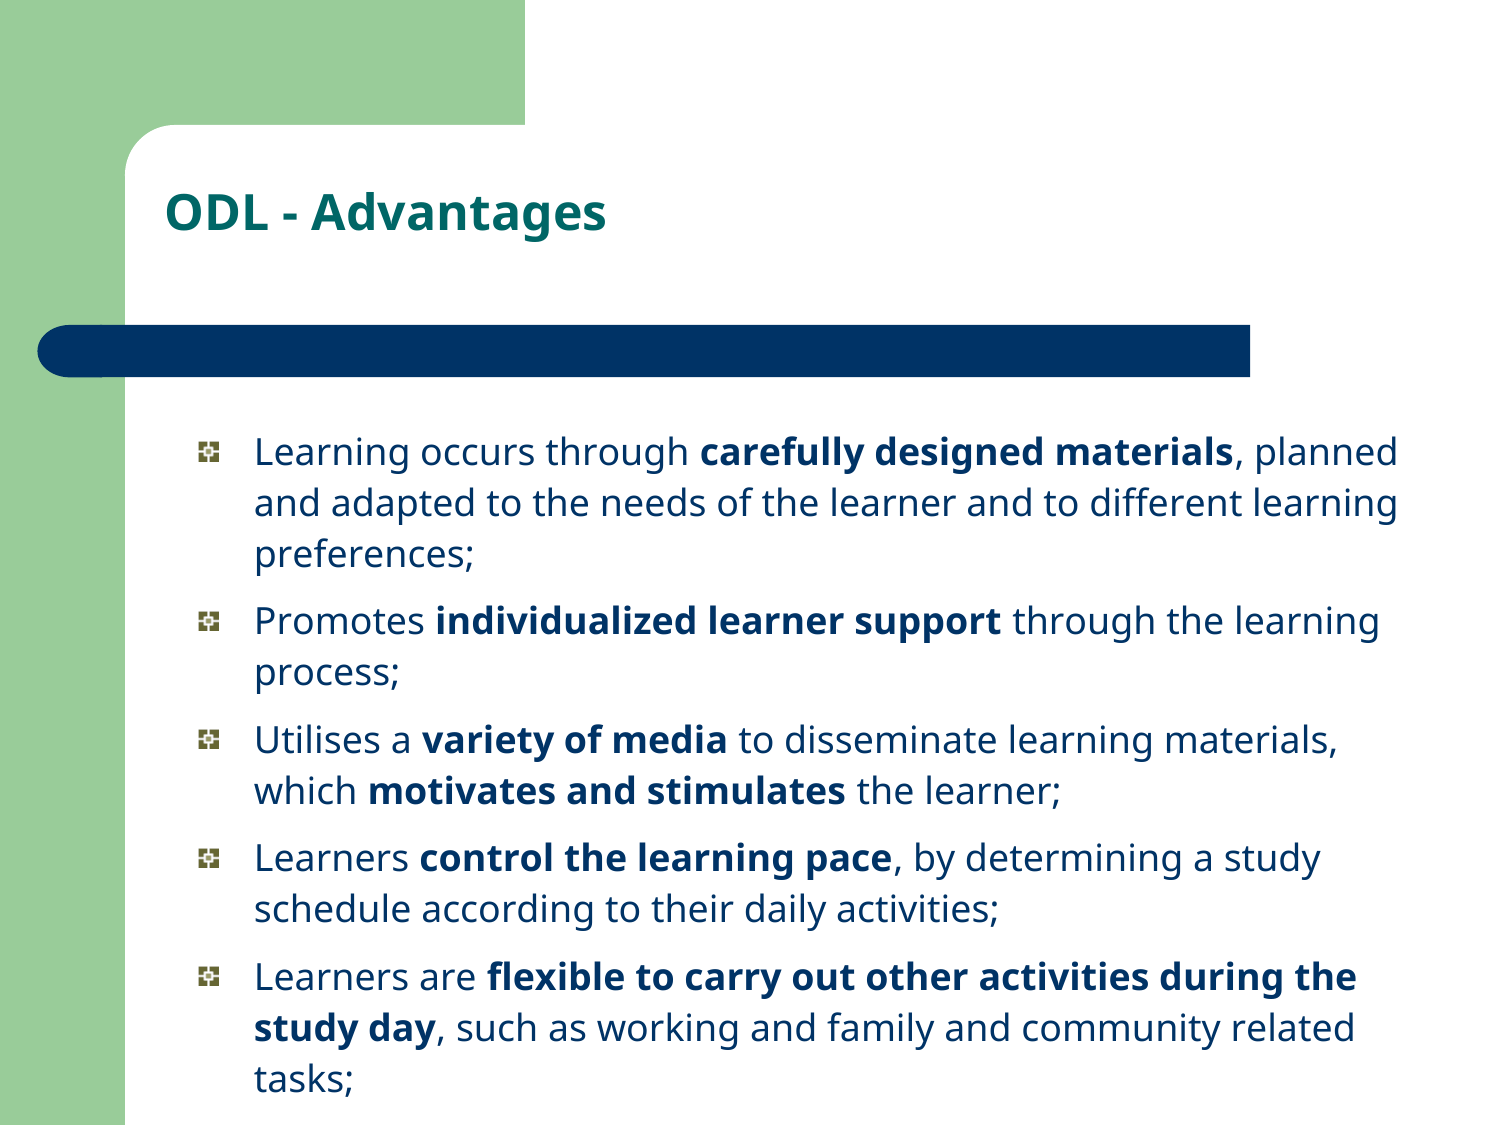

# ODL - Advantages
Learning occurs through carefully designed materials, planned and adapted to the needs of the learner and to different learning preferences;
Promotes individualized learner support through the learning process;
Utilises a variety of media to disseminate learning materials, which motivates and stimulates the learner;
Learners control the learning pace, by determining a study schedule according to their daily activities;
Learners are flexible to carry out other activities during the study day, such as working and family and community related tasks;
Allows for economies of scale – the larger the number of learners in a programme, the lesser the unit cost per learner.